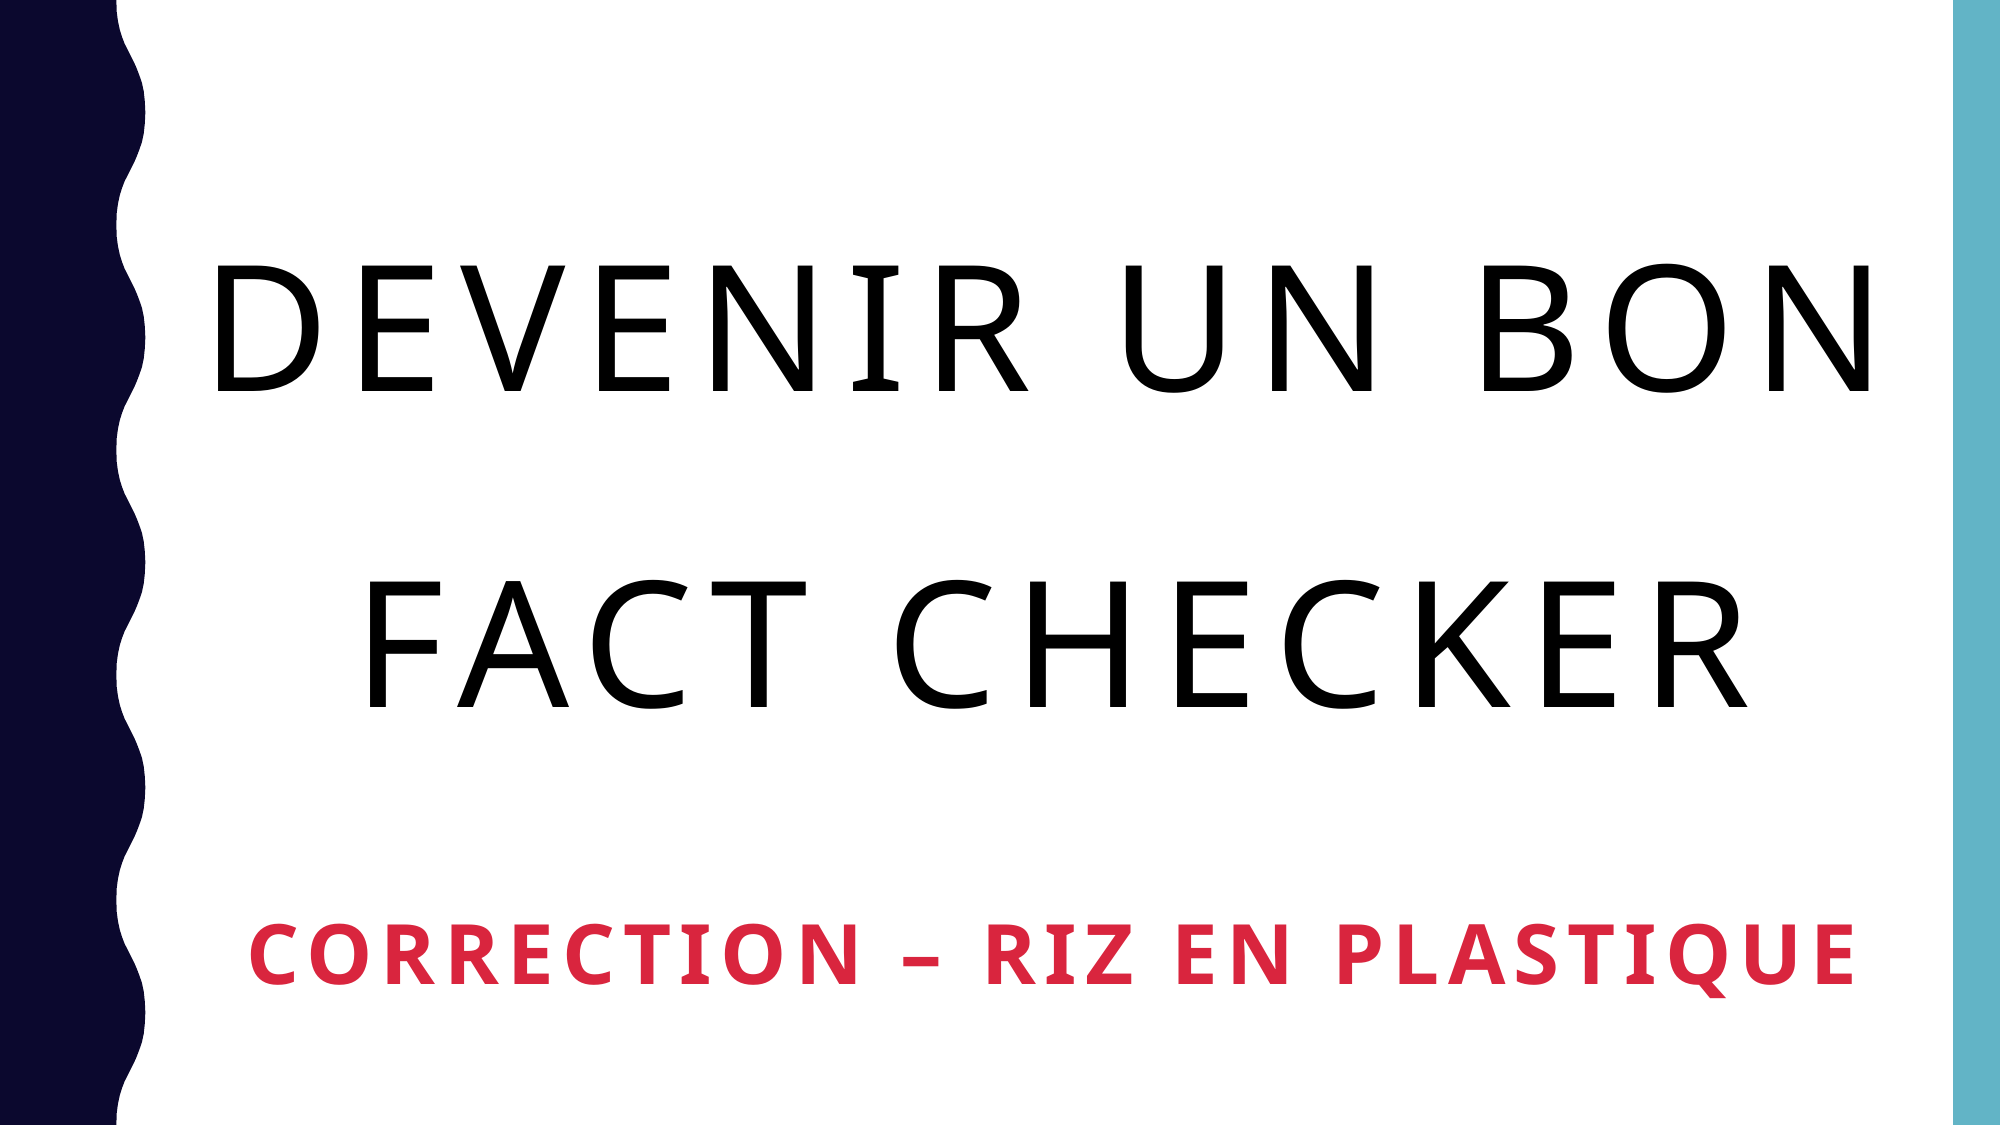

# Devenir un bon Fact checker
Correction – Riz en plastique